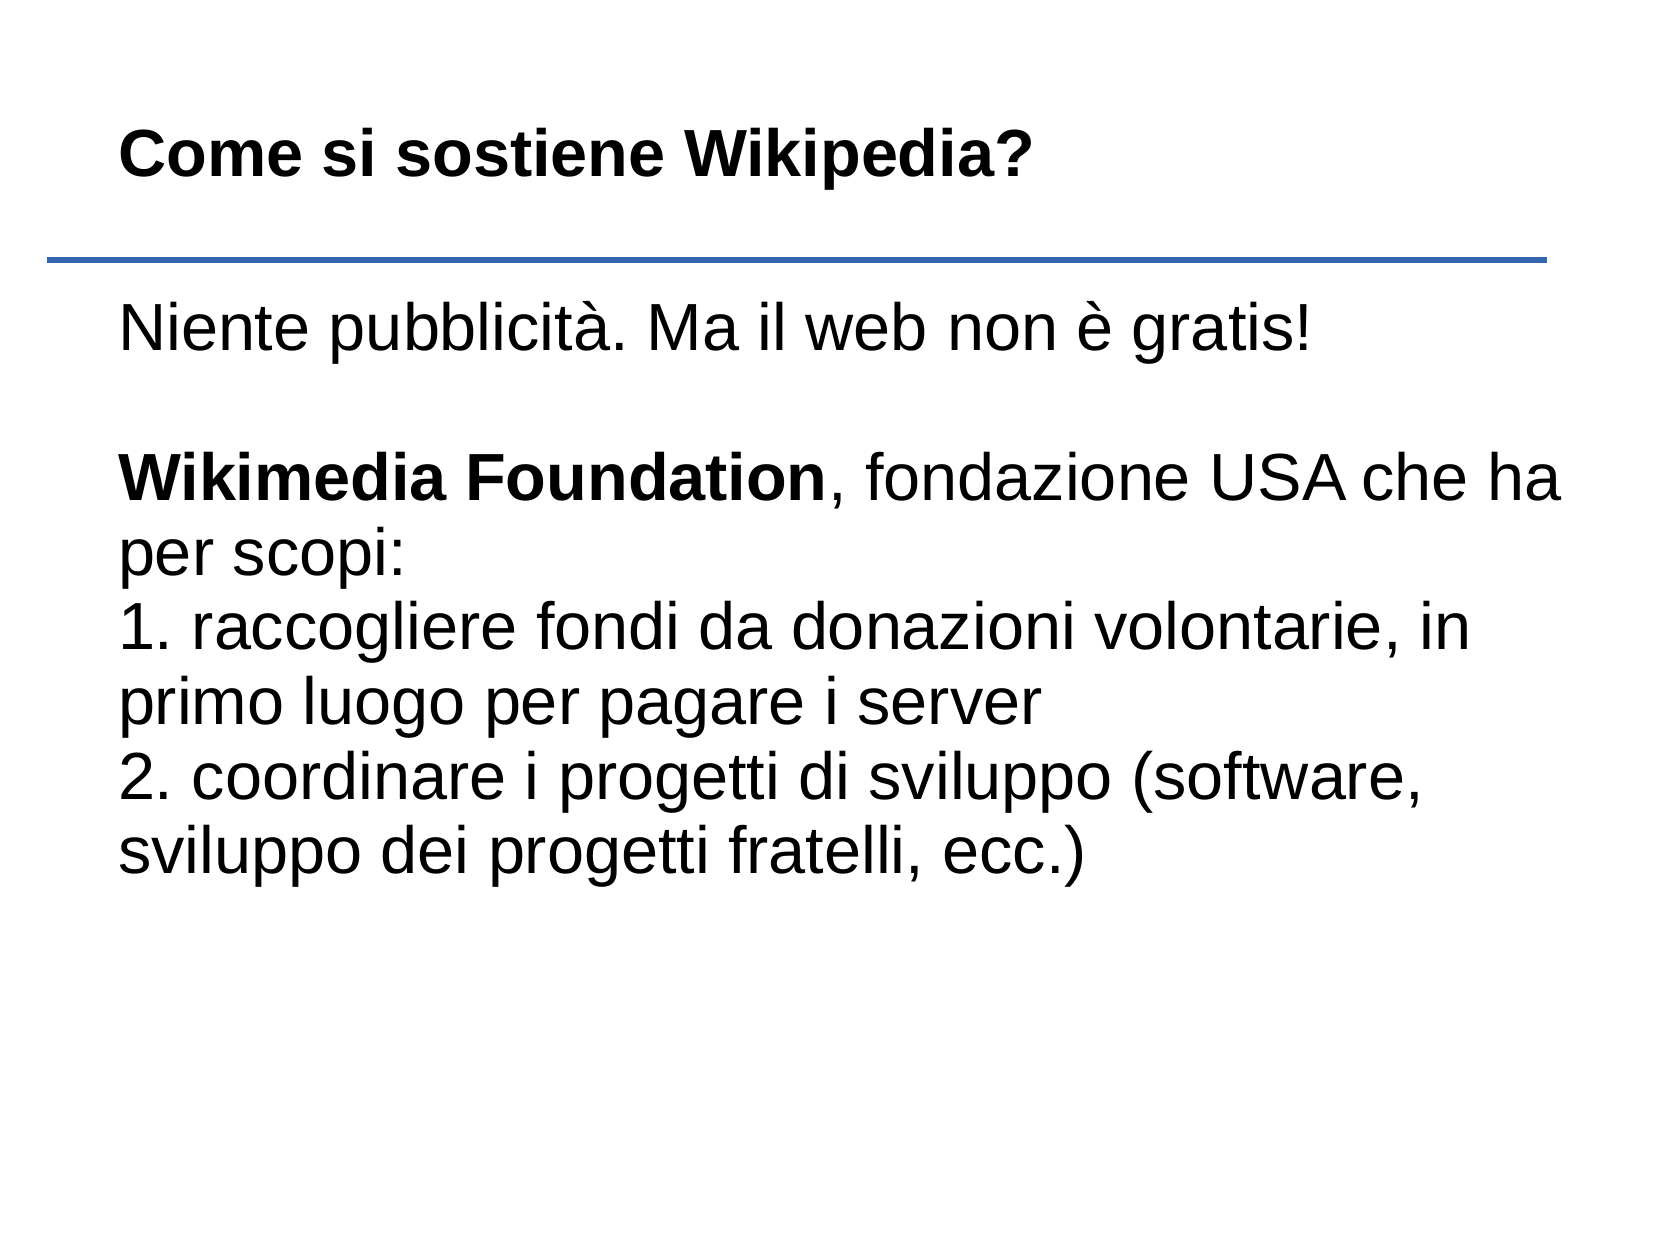

# Come si sostiene Wikipedia?
Niente pubblicità. Ma il web non è gratis!
Wikimedia Foundation, fondazione USA che ha per scopi:
1. raccogliere fondi da donazioni volontarie, in primo luogo per pagare i server
2. coordinare i progetti di sviluppo (software, sviluppo dei progetti fratelli, ecc.)